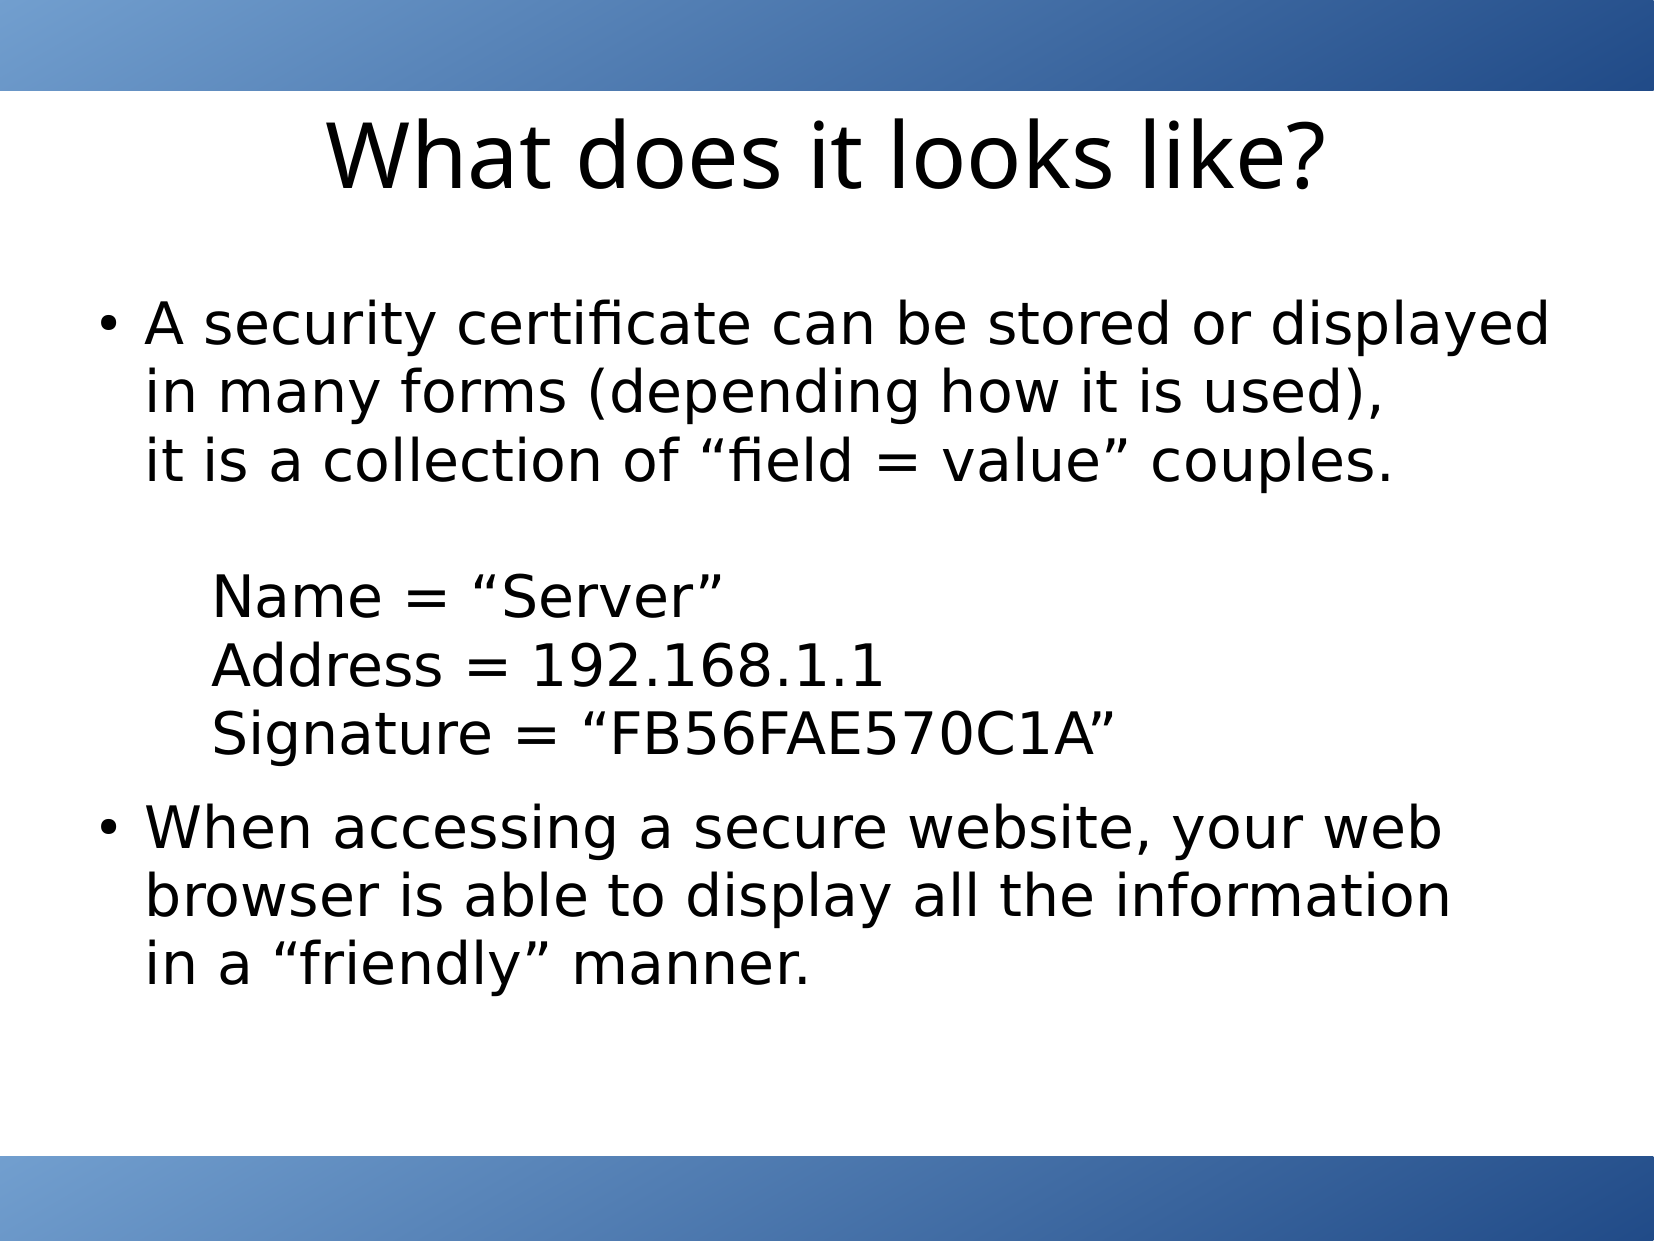

# What does it looks like?
A security certificate can be stored or displayed in many forms (depending how it is used),
it is a collection of “field = value” couples.
	Name = “Server”
	Address = 192.168.1.1
	Signature = “FB56FAE570C1A”
When accessing a secure website, your web browser is able to display all the information
in a “friendly” manner.